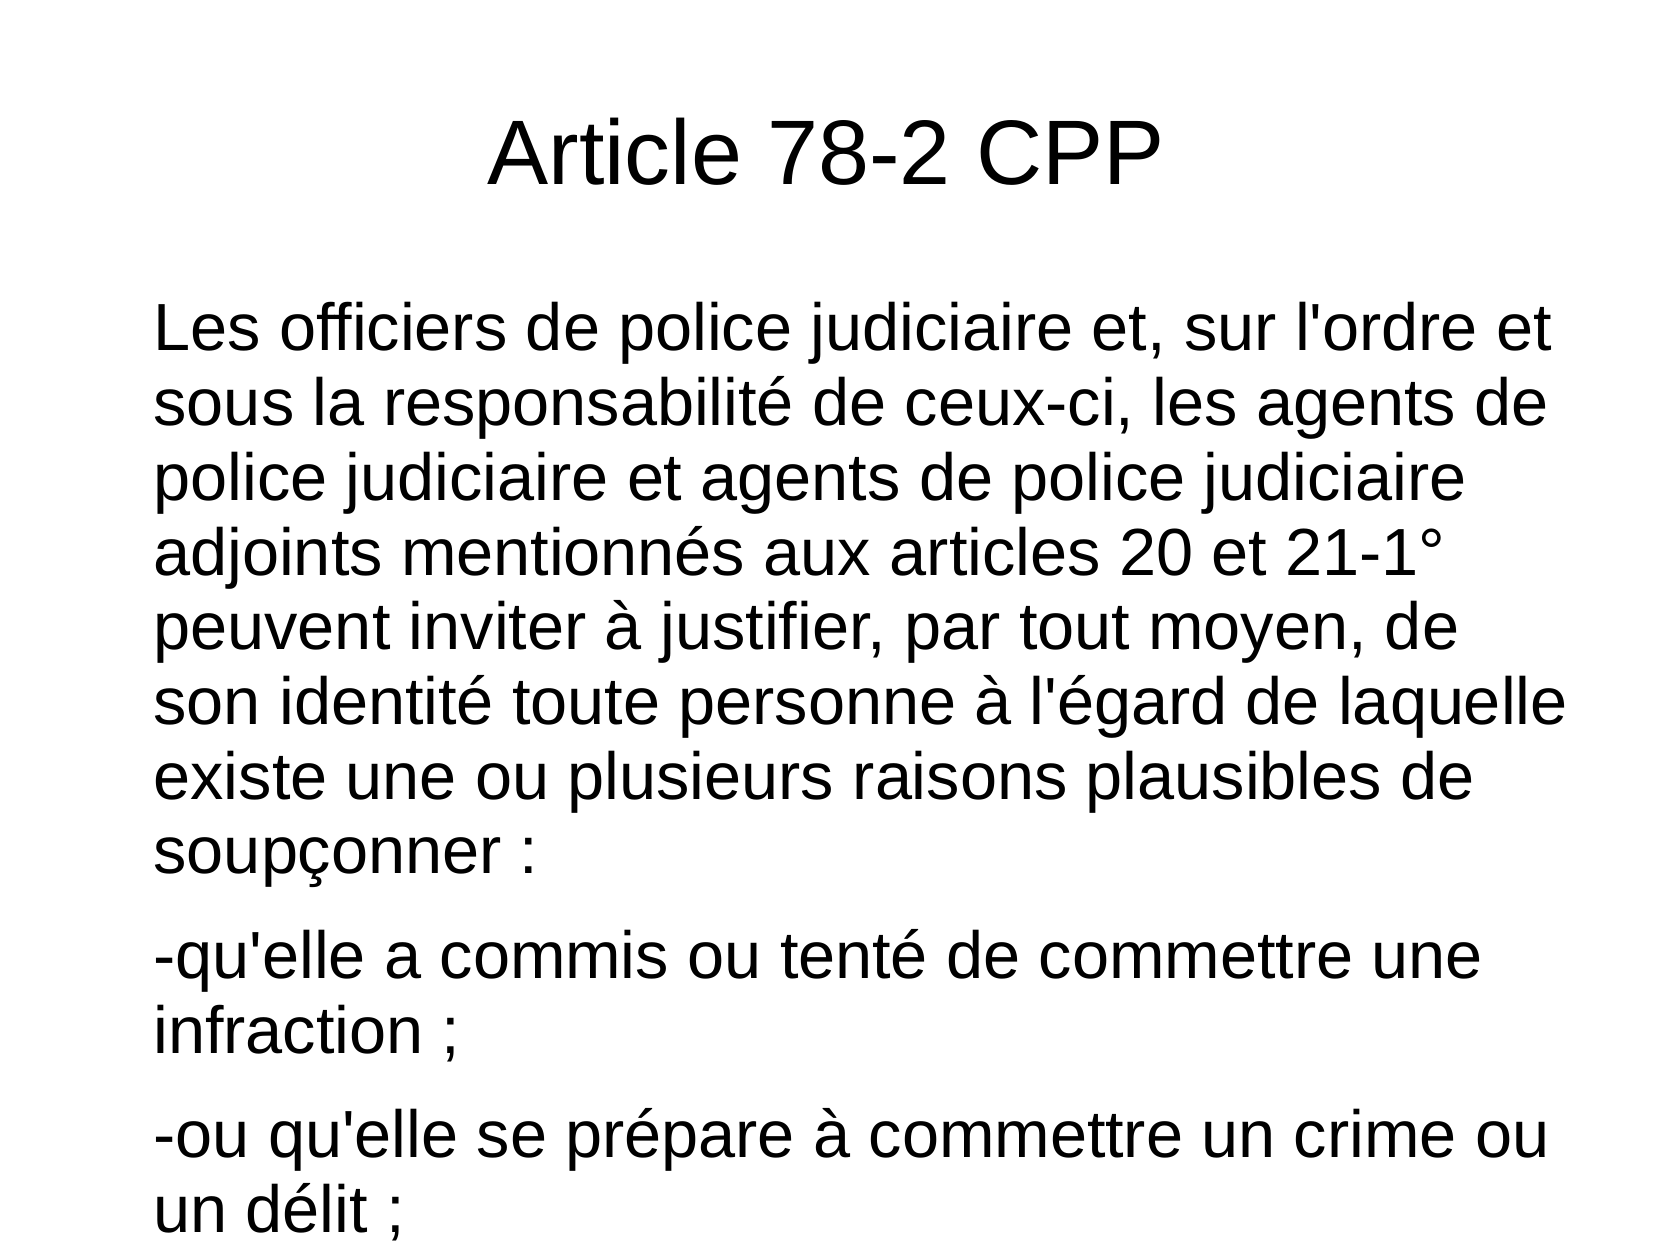

# Article 78-2 CPP
Les officiers de police judiciaire et, sur l'ordre et sous la responsabilité de ceux-ci, les agents de police judiciaire et agents de police judiciaire adjoints mentionnés aux articles 20 et 21-1° peuvent inviter à justifier, par tout moyen, de son identité toute personne à l'égard de laquelle existe une ou plusieurs raisons plausibles de soupçonner :
-qu'elle a commis ou tenté de commettre une infraction ;
-ou qu'elle se prépare à commettre un crime ou un délit ;
-ou qu'elle est susceptible de fournir des renseignements utiles à l'enquête en cas de crime ou de délit ;
-ou qu'elle fait l'objet de recherches ordonnées par une autorité judiciaire. (...)